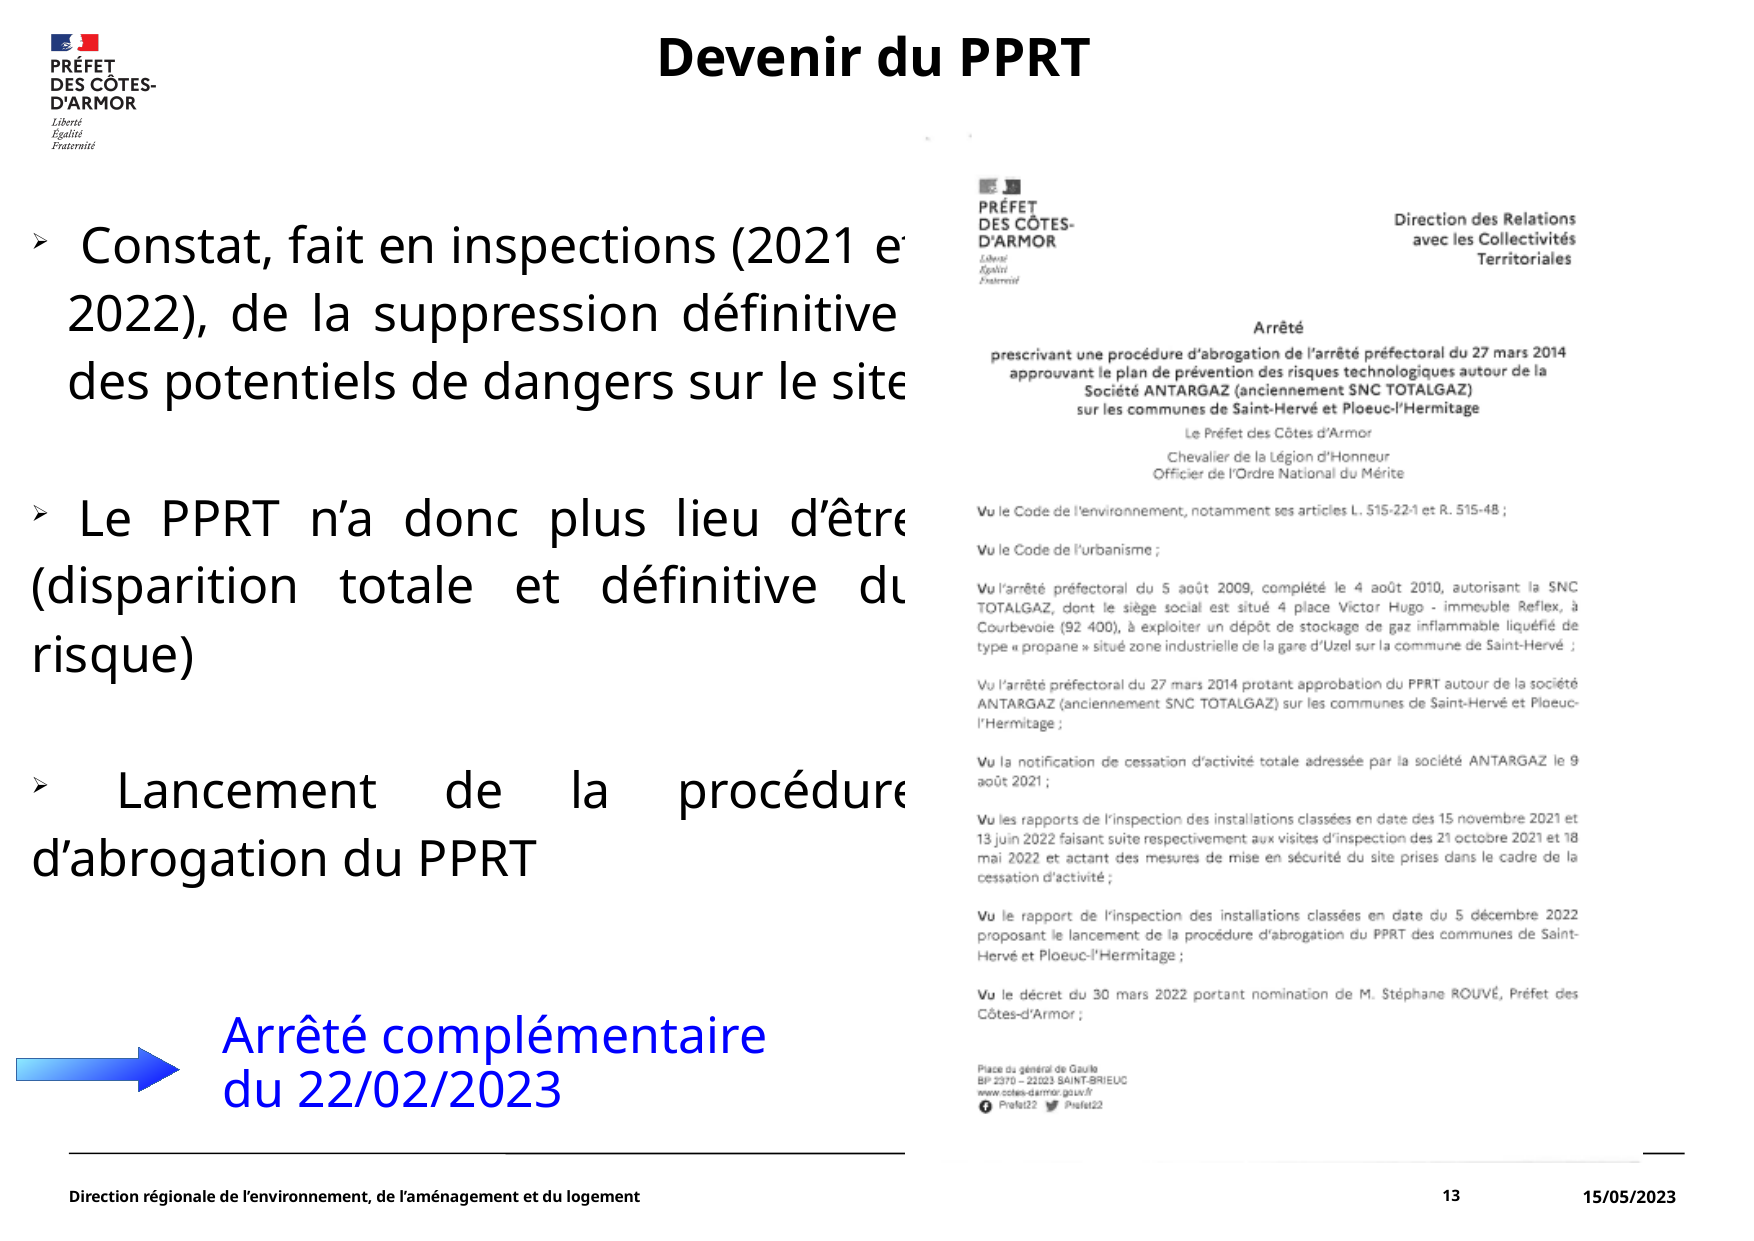

# Devenir du PPRT
 Constat, fait en inspections (2021 et 2022), de la suppression définitive des potentiels de dangers sur le site
 Le PPRT n’a donc plus lieu d’être (disparition totale et définitive du risque)
 Lancement de la procédure d’abrogation du PPRT
Arrêté complémentaire
du 22/02/2023
Direction régionale de l’environnement, de l’aménagement et du logement de Bretagne
13